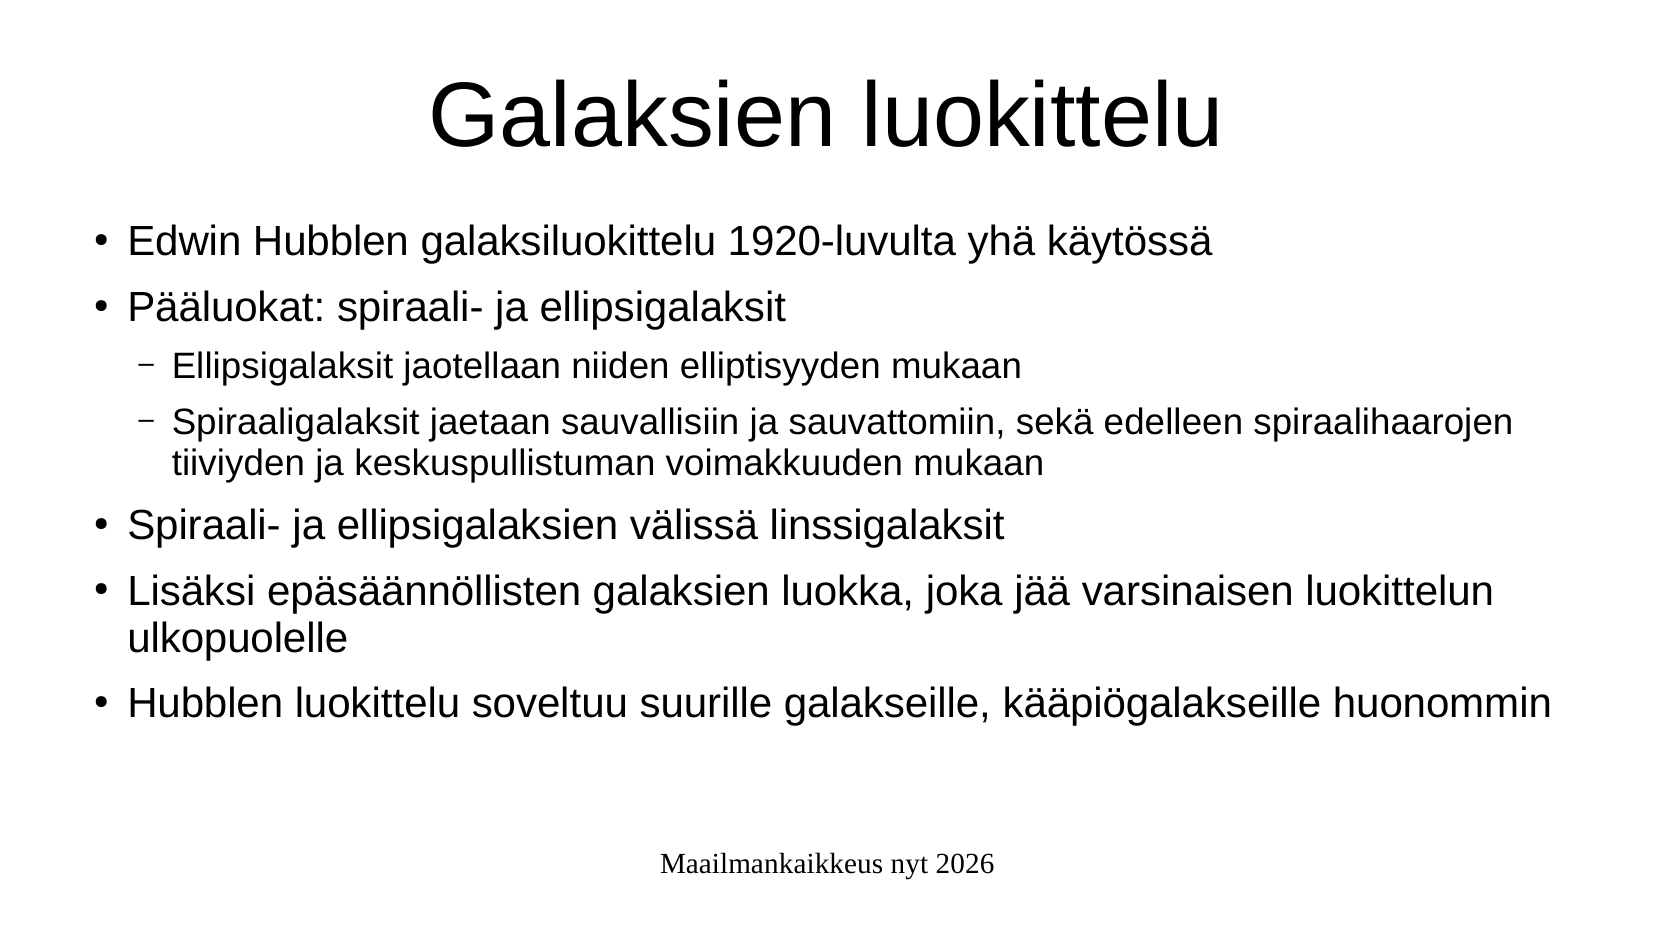

# Galaksien luokittelu
Edwin Hubblen galaksiluokittelu 1920-luvulta yhä käytössä
Pääluokat: spiraali- ja ellipsigalaksit
Ellipsigalaksit jaotellaan niiden elliptisyyden mukaan
Spiraaligalaksit jaetaan sauvallisiin ja sauvattomiin, sekä edelleen spiraalihaarojen tiiviyden ja keskuspullistuman voimakkuuden mukaan
Spiraali- ja ellipsigalaksien välissä linssigalaksit
Lisäksi epäsäännöllisten galaksien luokka, joka jää varsinaisen luokittelun ulkopuolelle
Hubblen luokittelu soveltuu suurille galakseille, kääpiögalakseille huonommin